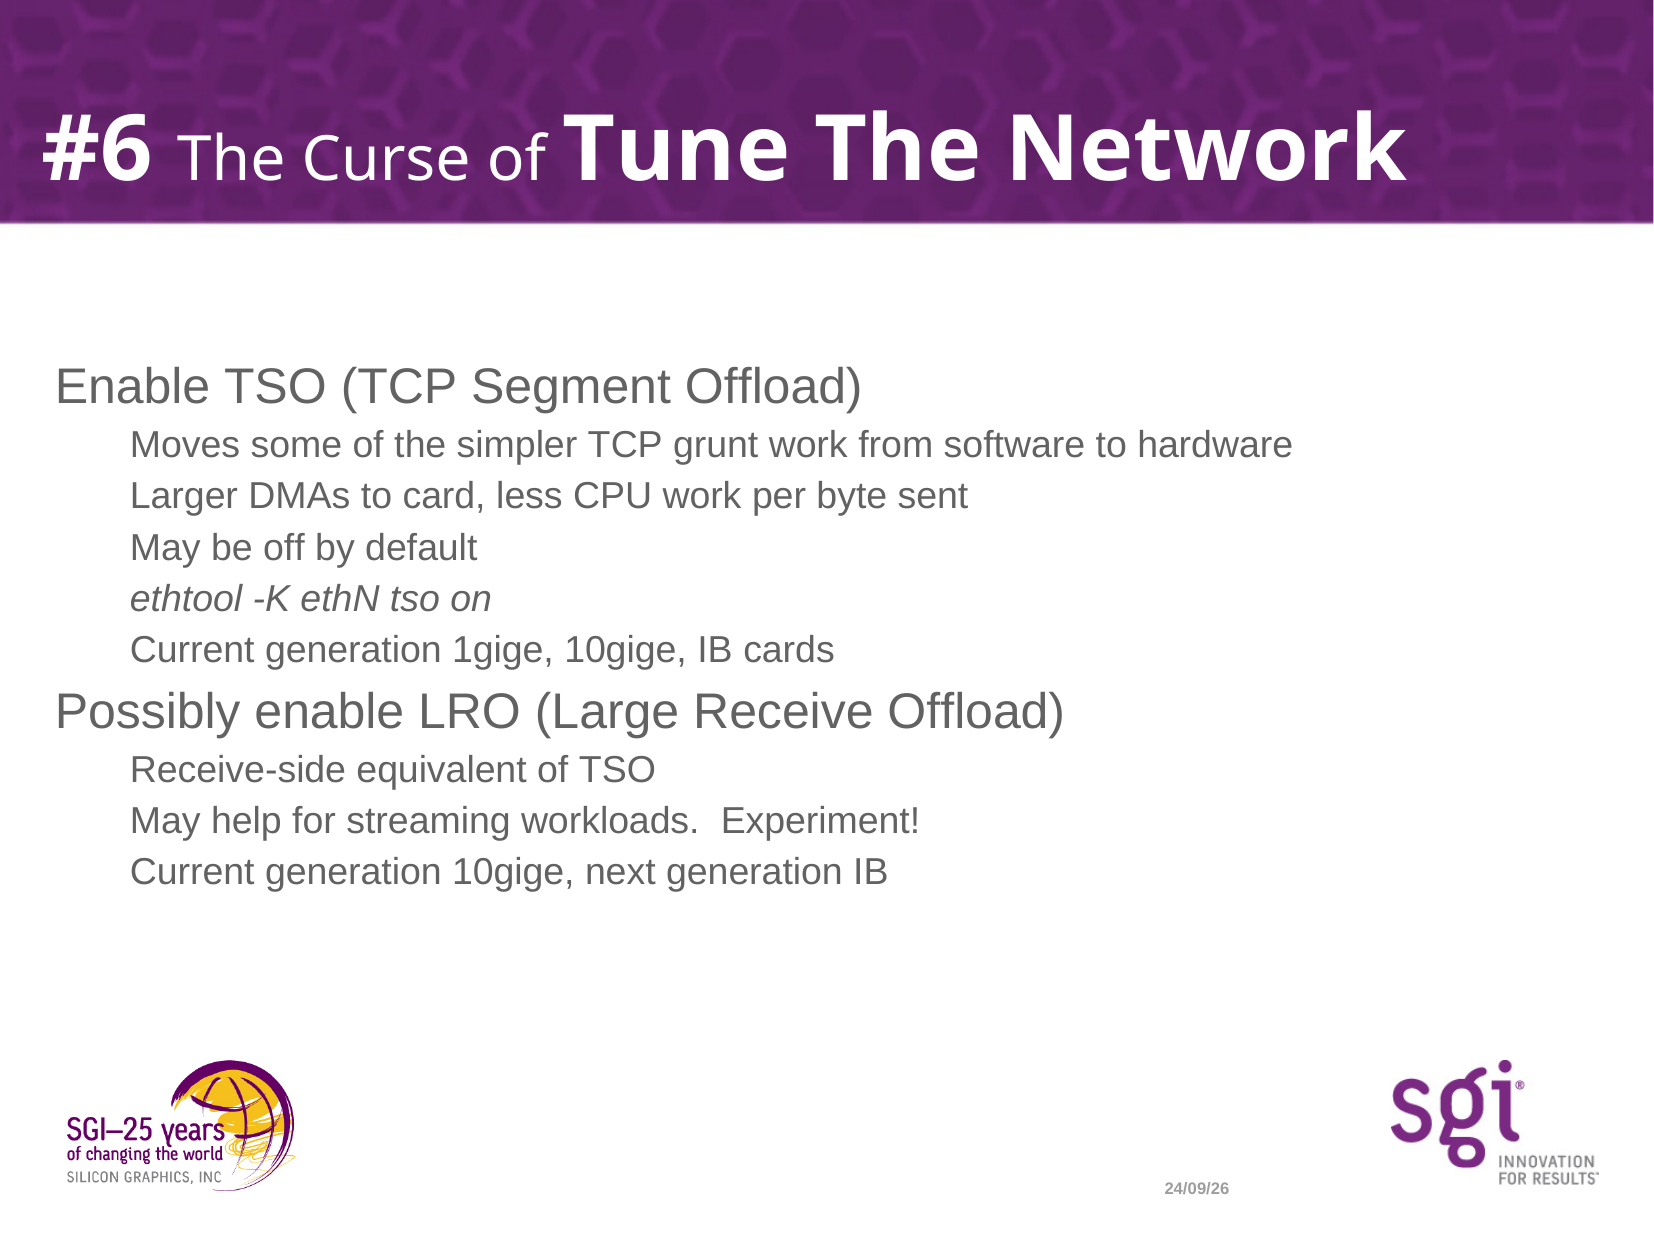

# #6 The Curse of Tune The Network
Enable TSO (TCP Segment Offload)
Moves some of the simpler TCP grunt work from software to hardware
Larger DMAs to card, less CPU work per byte sent
May be off by default
ethtool -K ethN tso on
Current generation 1gige, 10gige, IB cards
Possibly enable LRO (Large Receive Offload)
Receive-side equivalent of TSO
May help for streaming workloads. Experiment!
Current generation 10gige, next generation IB